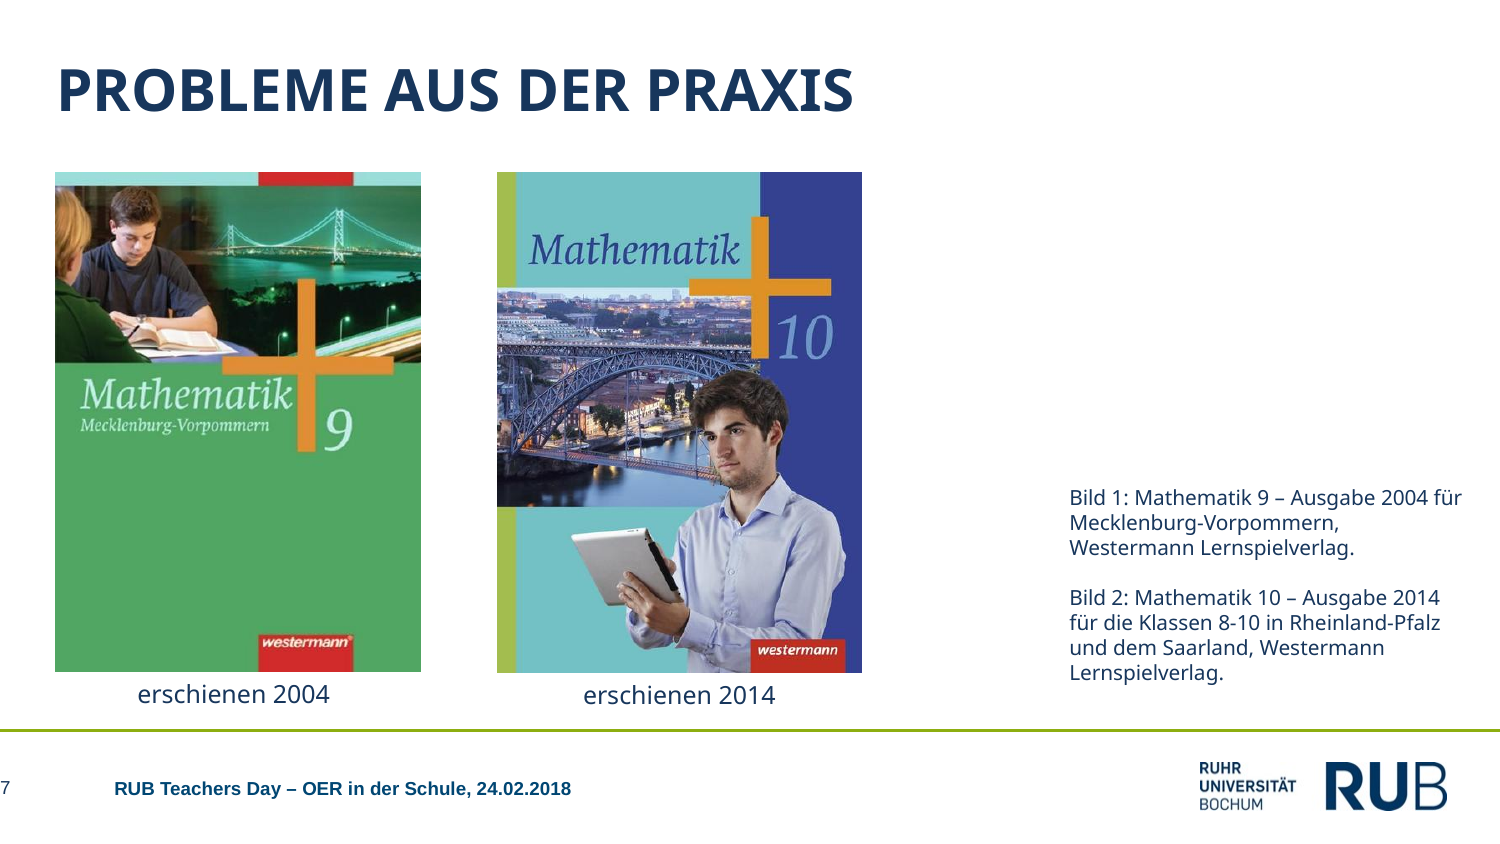

Probleme aus der Praxis
Bild 1: Mathematik 9 – Ausgabe 2004 für Mecklenburg-Vorpommern, Westermann Lernspielverlag.
Bild 2: Mathematik 10 – Ausgabe 2014 für die Klassen 8-10 in Rheinland-Pfalz und dem Saarland, Westermann Lernspielverlag.
erschienen 2004
erschienen 2014
RUB Teachers Day – OER in der Schule, 24.02.2018